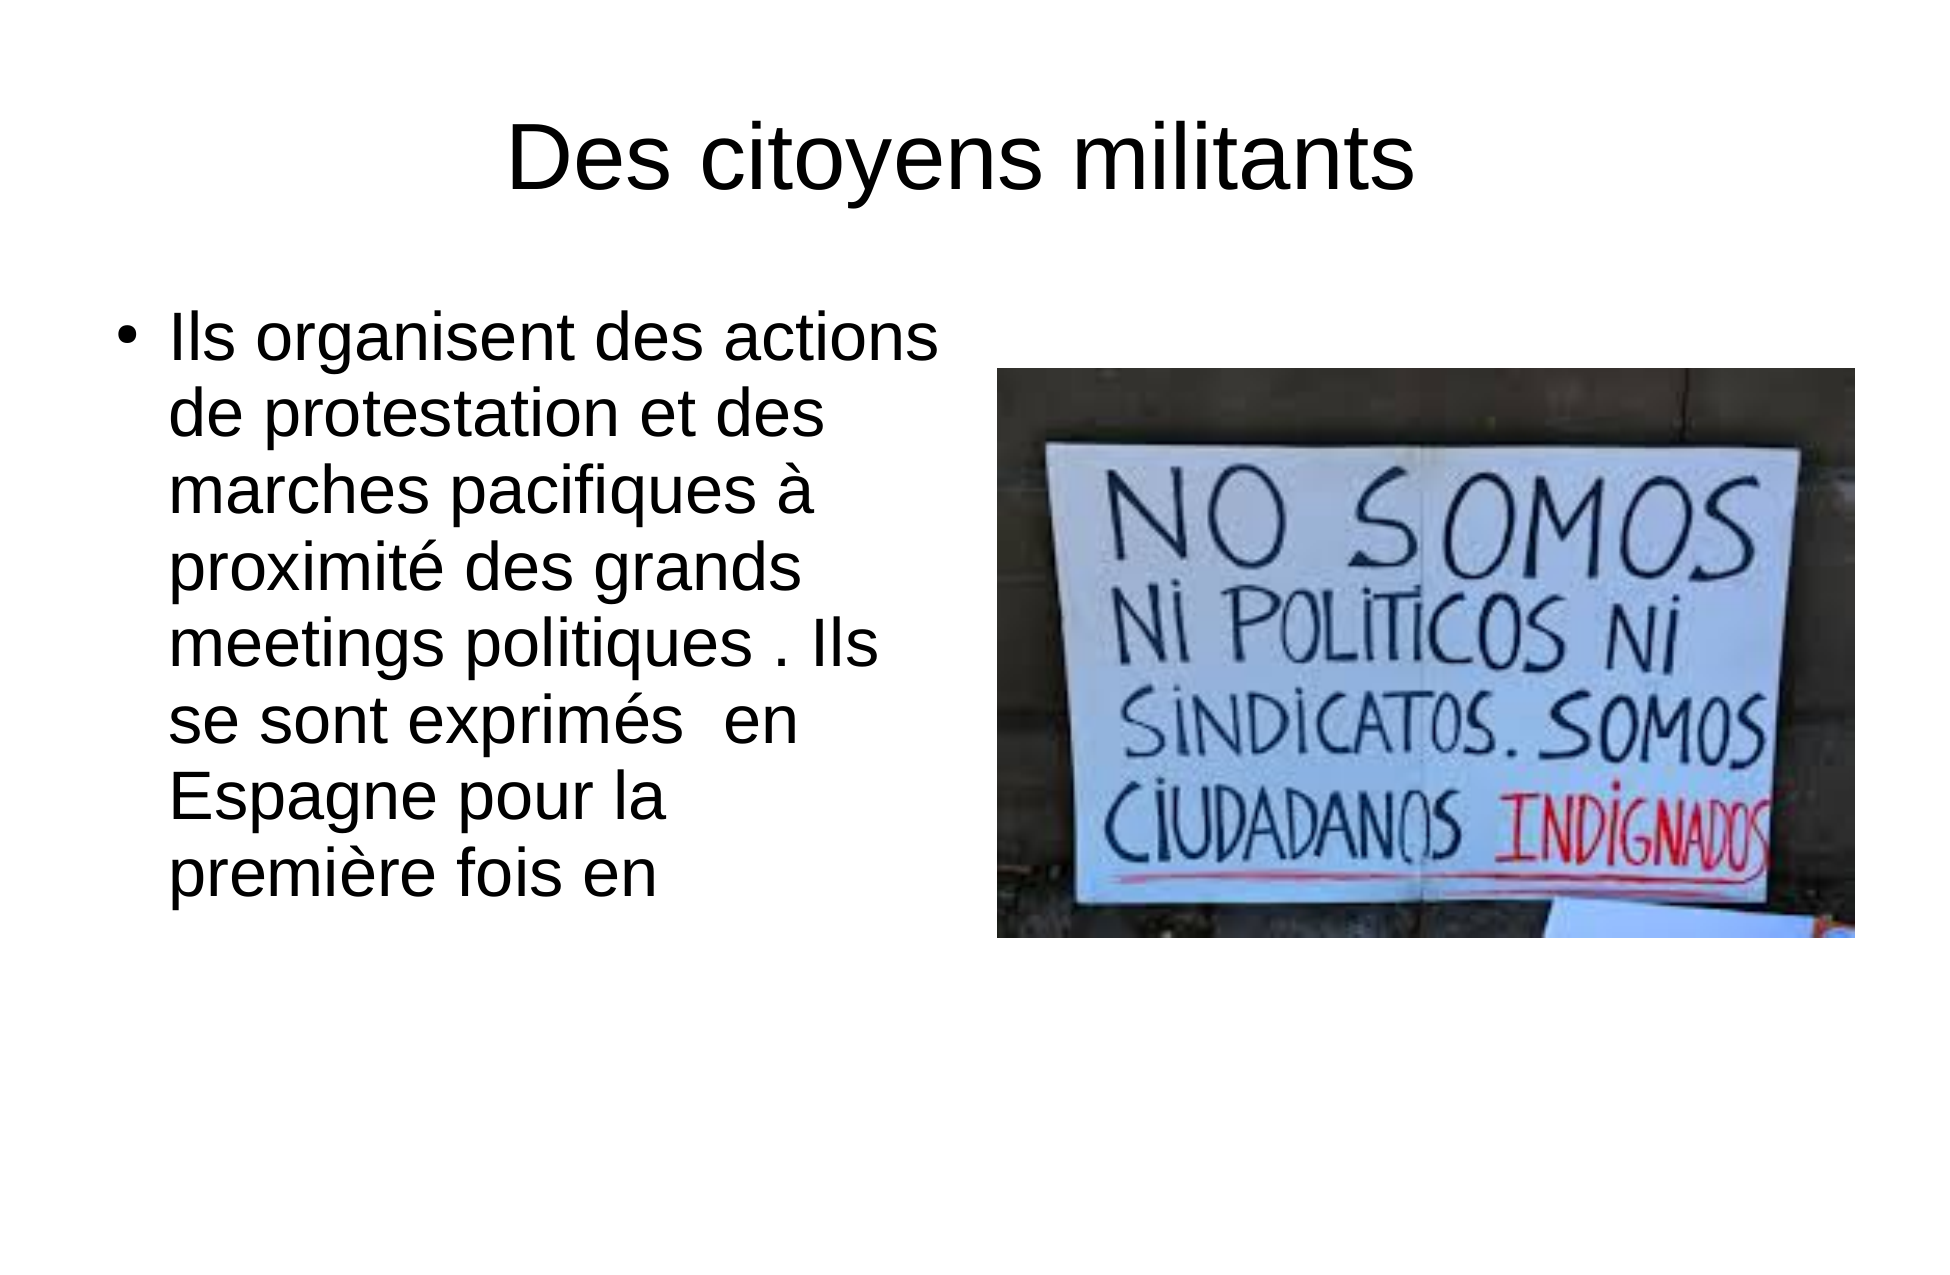

# Des citoyens militants
Ils organisent des actions de protestation et des marches pacifiques à proximité des grands meetings politiques . Ils se sont exprimés en Espagne pour la première fois en